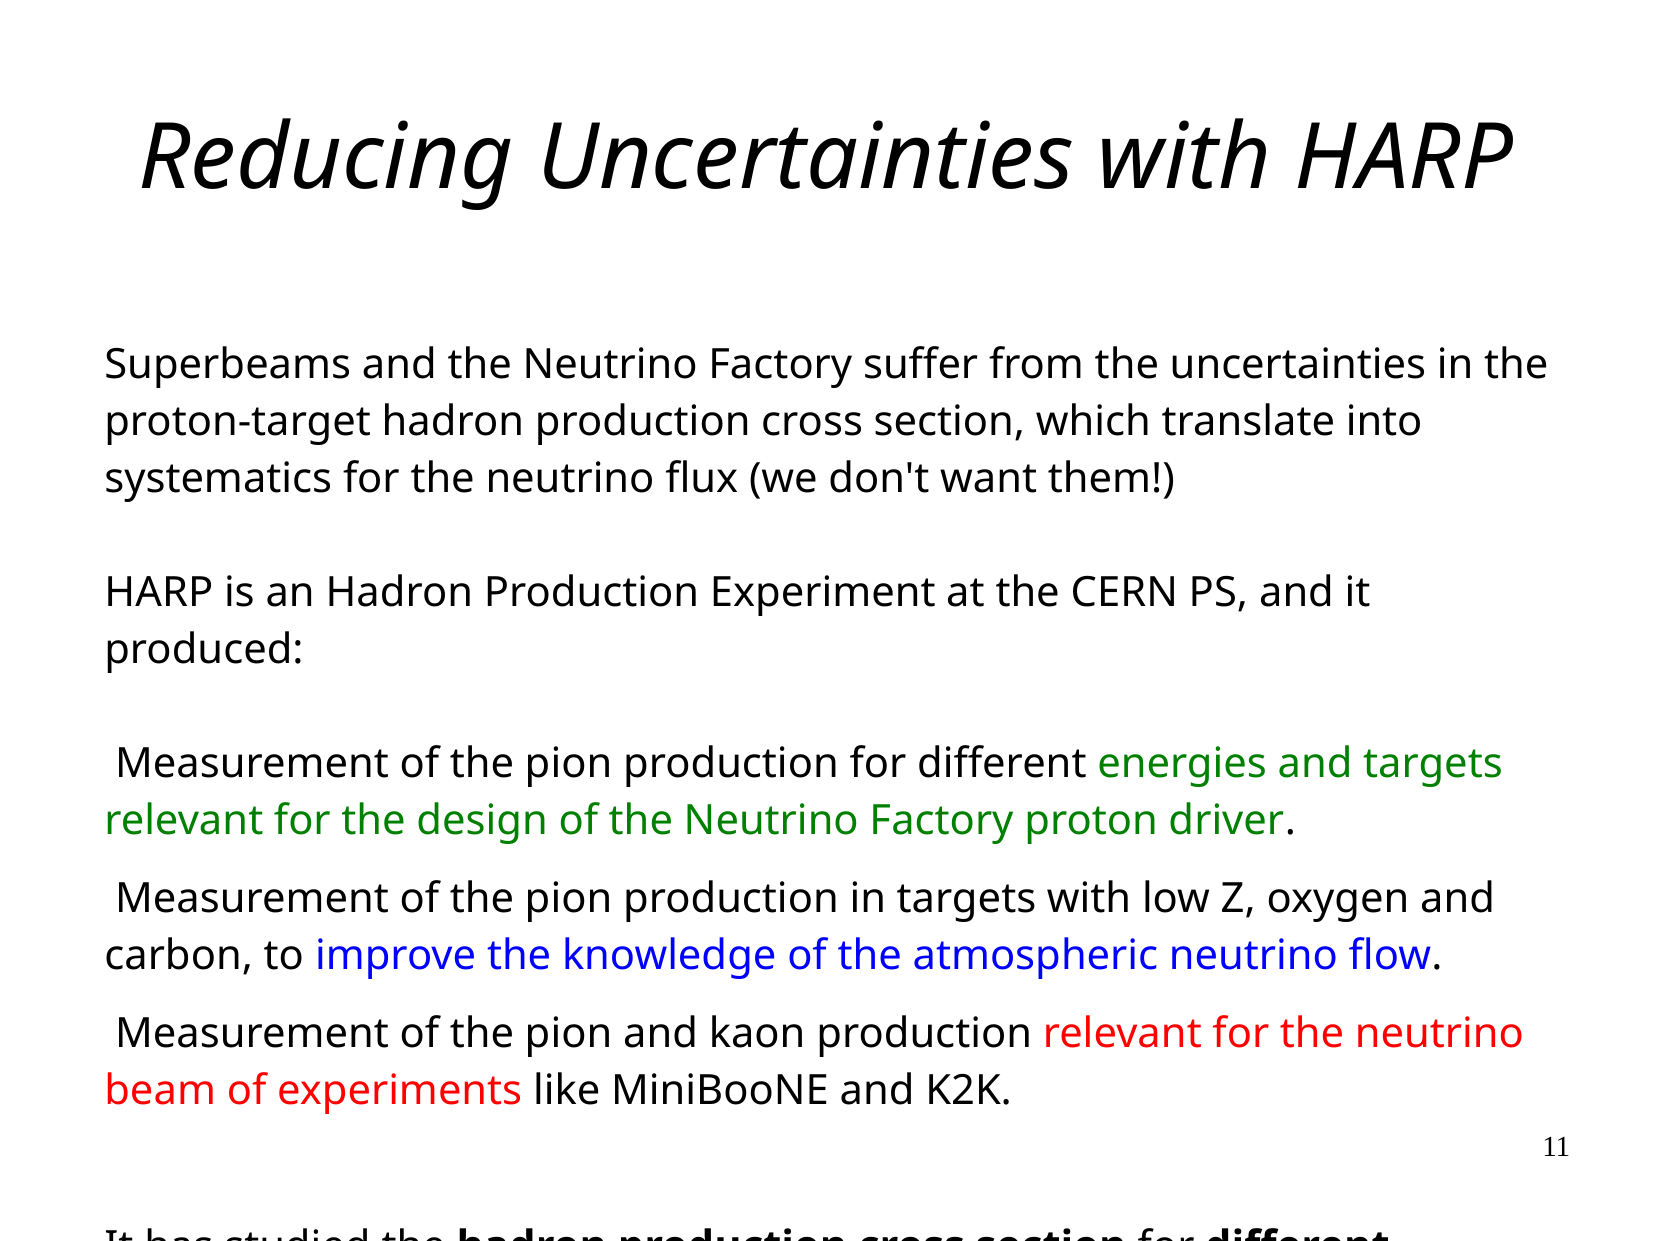

# Reducing Uncertainties with HARP
Superbeams and the Neutrino Factory suffer from the uncertainties in the proton-target hadron production cross section, which translate into systematics for the neutrino flux (we don't want them!)
HARP is an Hadron Production Experiment at the CERN PS, and it produced:
 Measurement of the pion production for different energies and targets relevant for the design of the Neutrino Factory proton driver.
 Measurement of the pion production in targets with low Z, oxygen and carbon, to improve the knowledge of the atmospheric neutrino flow.
 Measurement of the pion and kaon production relevant for the neutrino beam of experiments like MiniBooNE and K2K.
It has studied the hadron production cross section for different targets, from hydrogen to lead, and for beam momentum from 1.5 to 15 GeV.
11